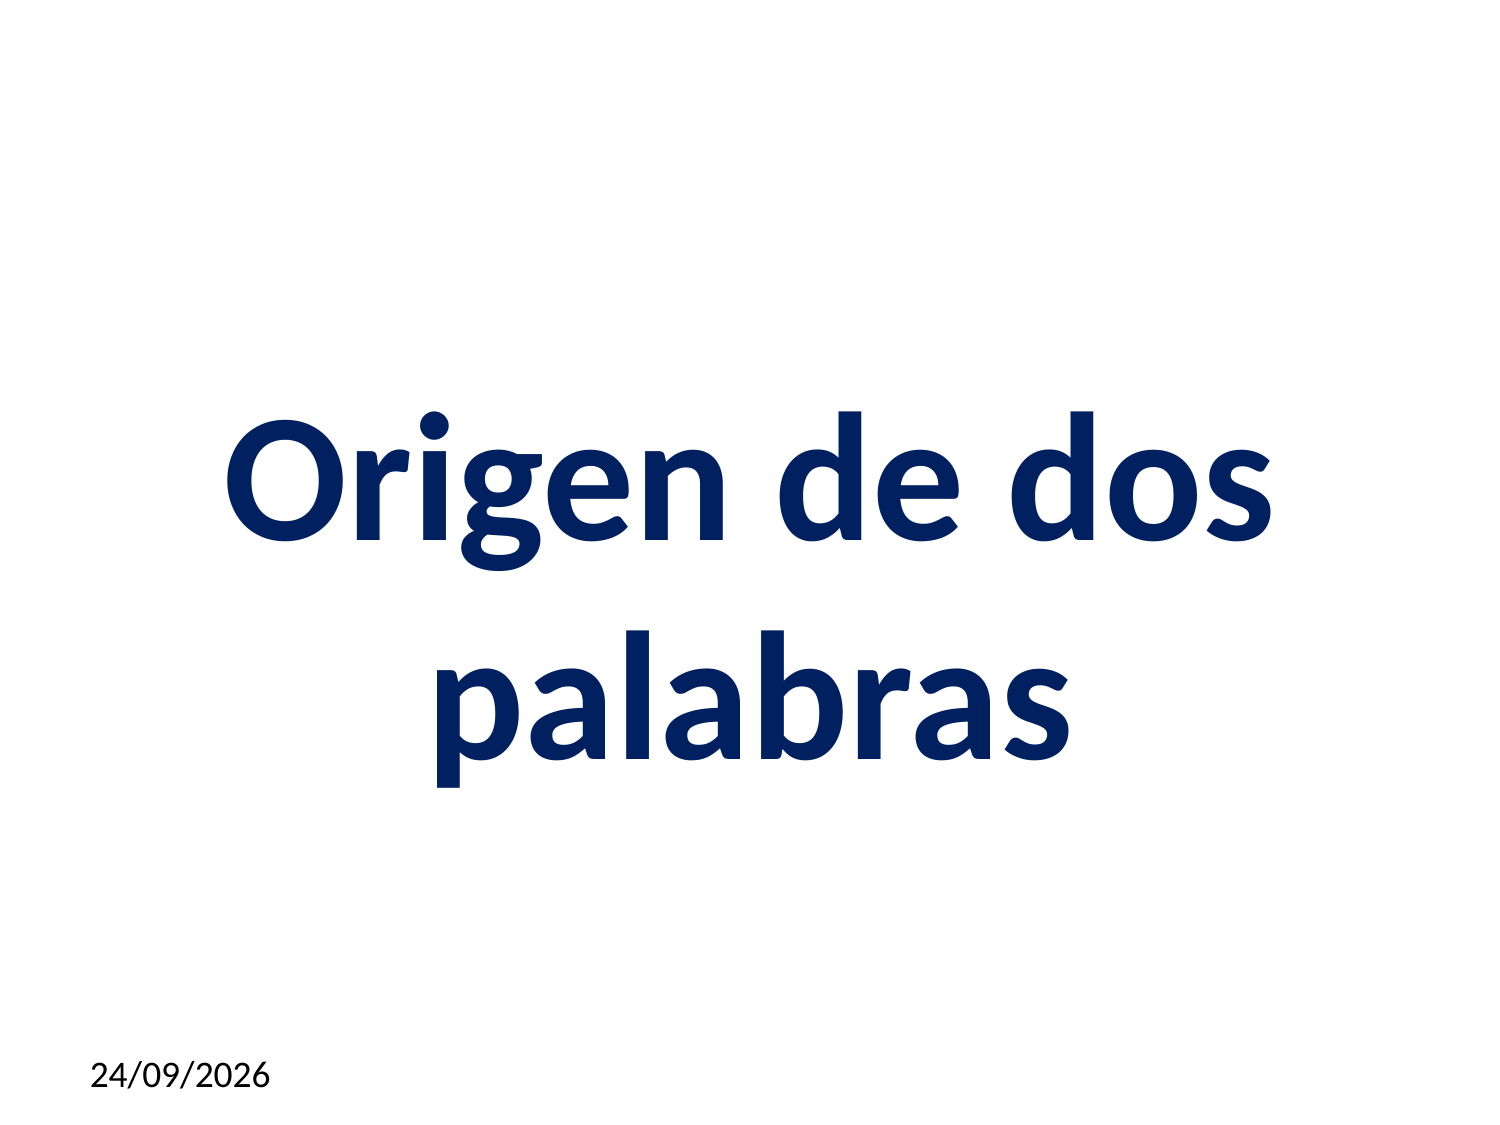

# Origen de dos palabras
14 de avril de 2011